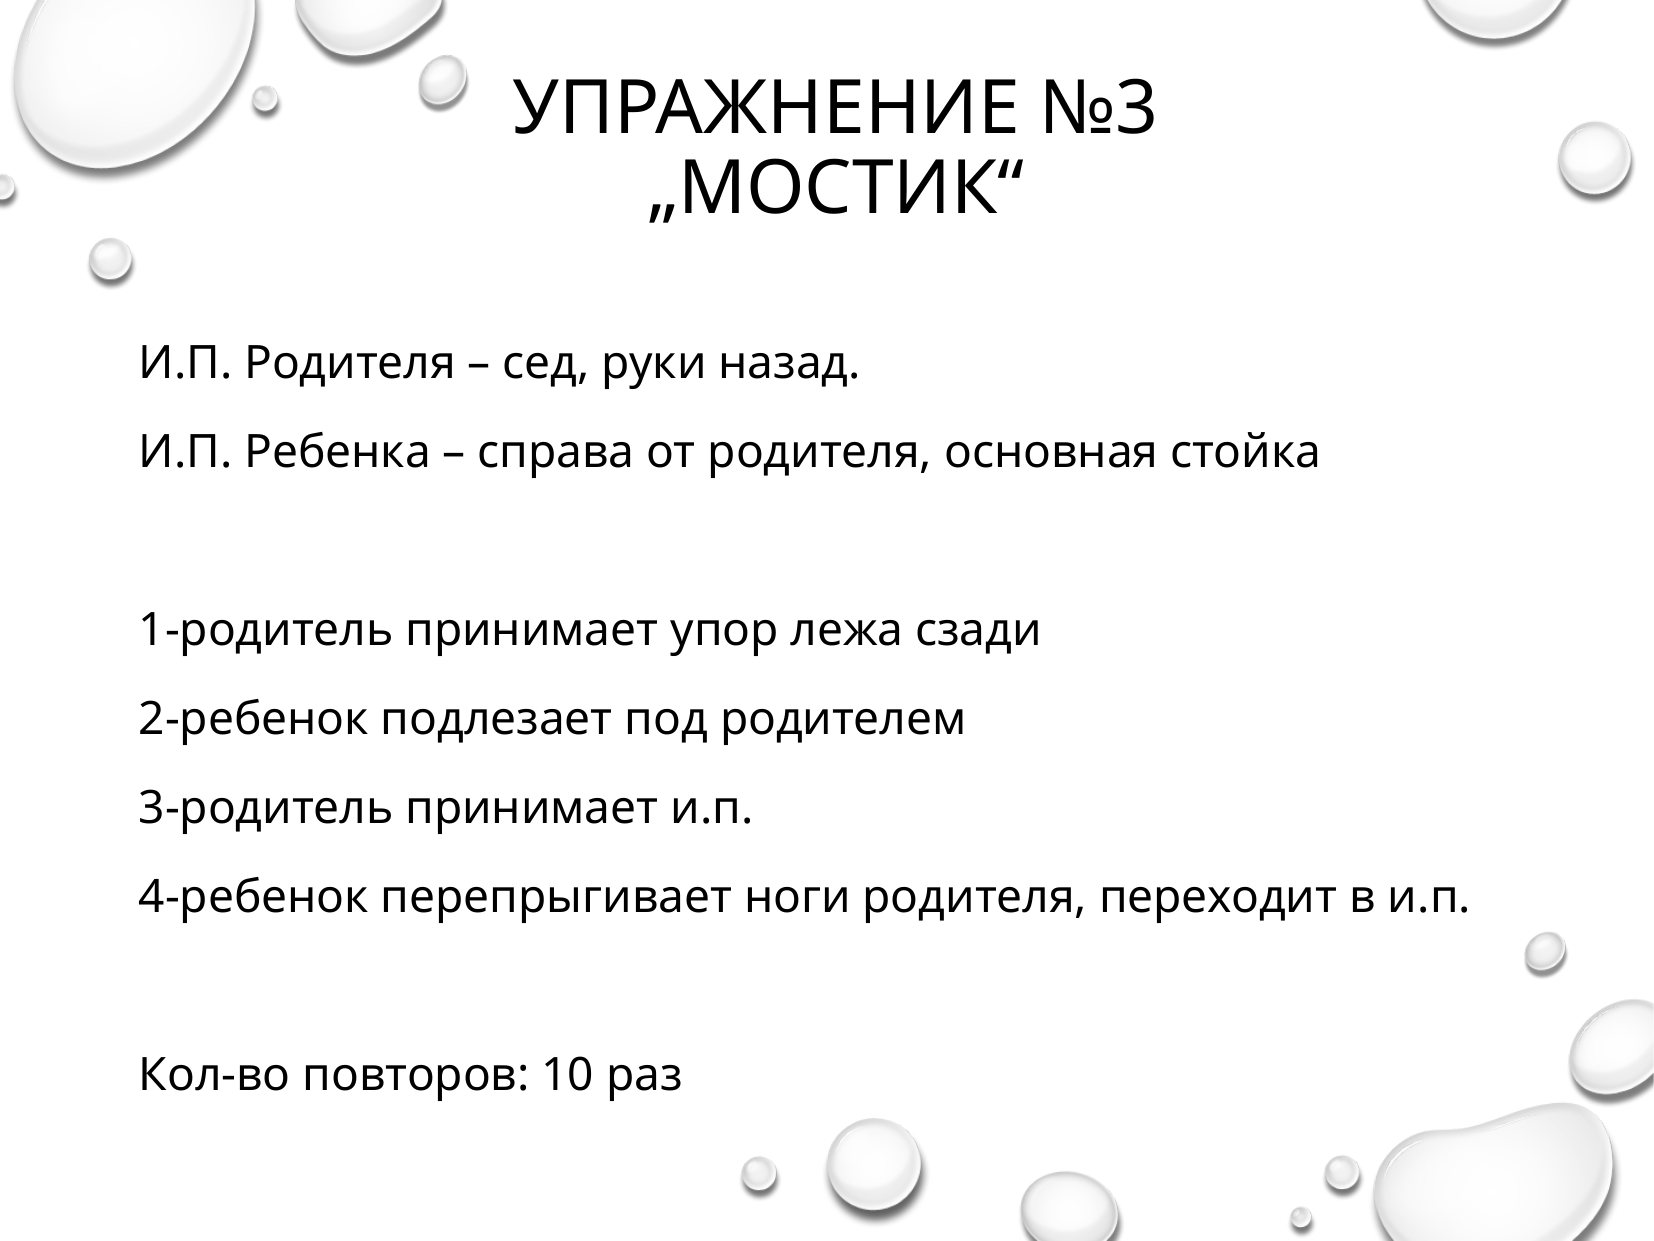

# Упражнение №3 „Мостик“
И.П. Родителя – сед, руки назад.
И.П. Ребенка – справа от родителя, основная стойка
1-родитель принимает упор лежа сзади
2-ребенок подлезает под родителем
3-родитель принимает и.п.
4-ребенок перепрыгивает ноги родителя, переходит в и.п.
Кол-во повторов: 10 раз